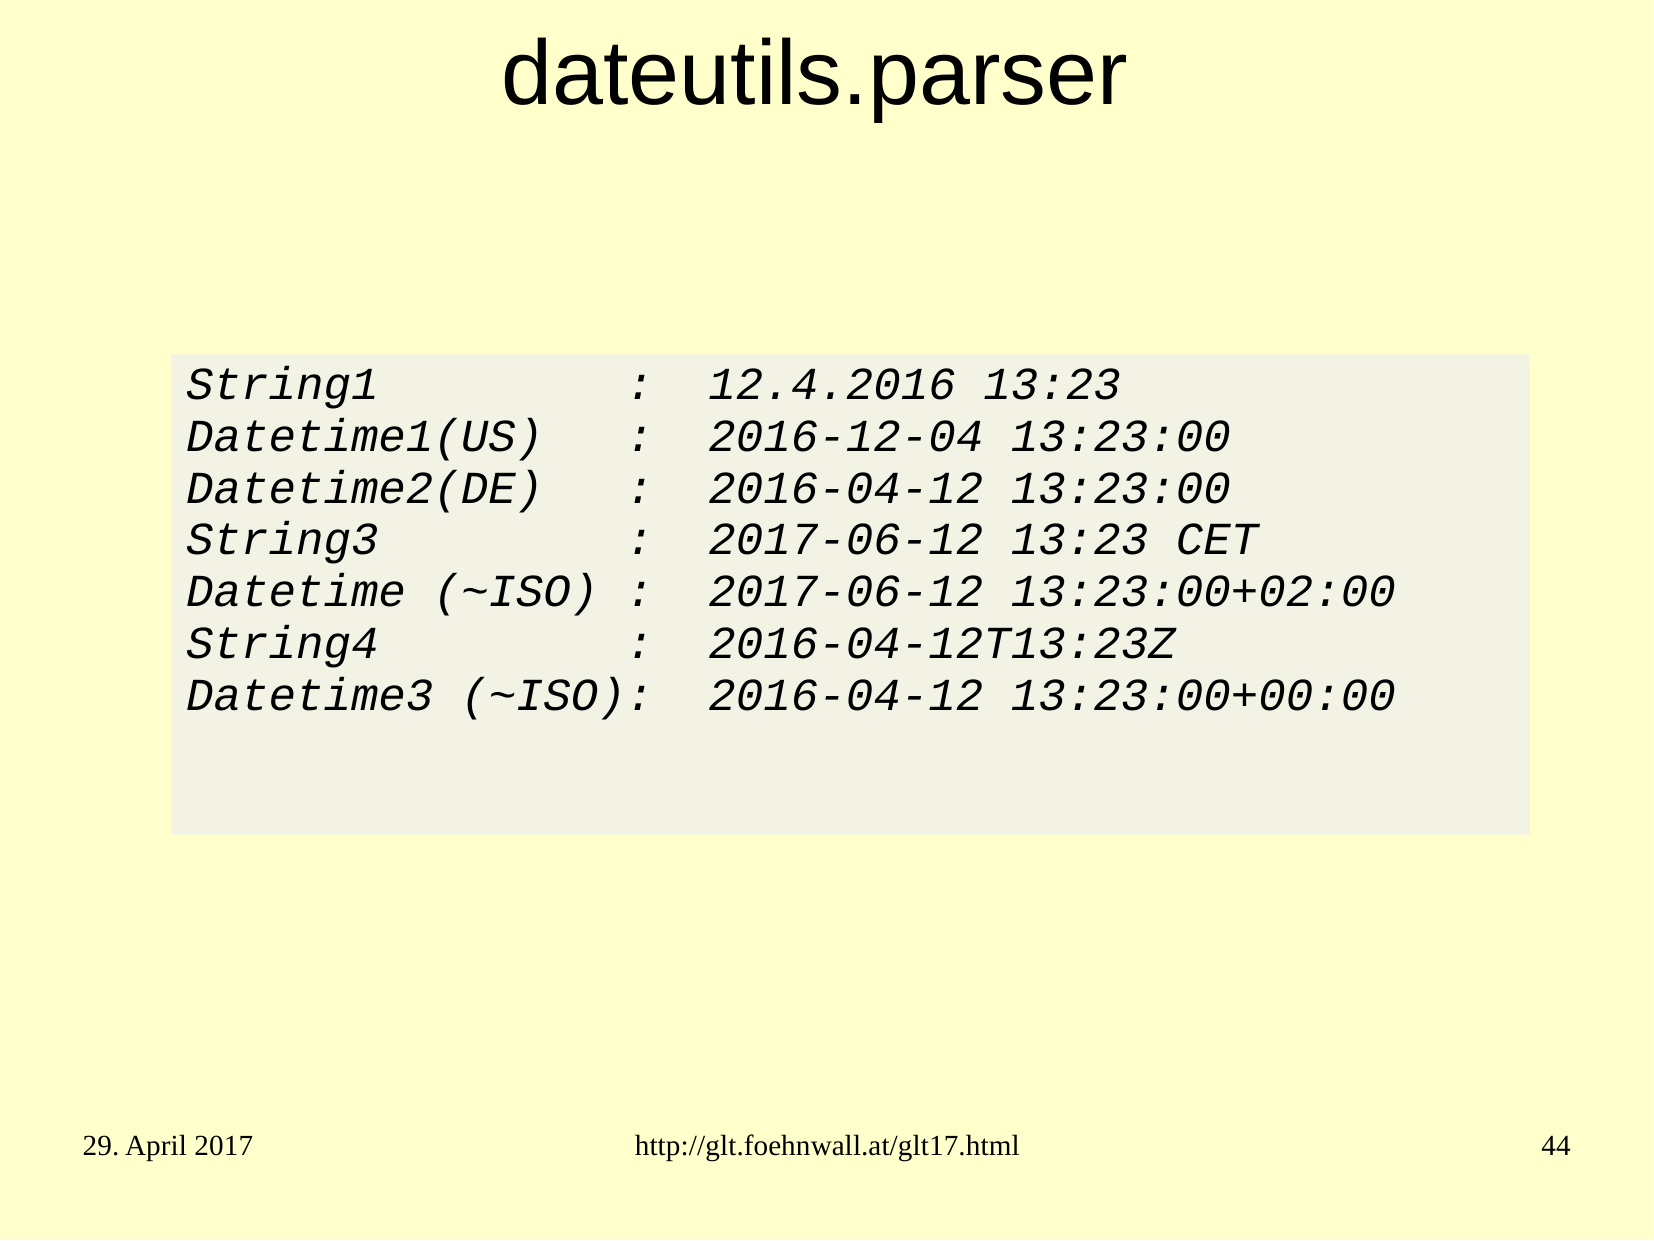

# dateutils.parser
String1 : 12.4.2016 13:23
Datetime1(US) : 2016-12-04 13:23:00
Datetime2(DE) : 2016-04-12 13:23:00
String3 : 2017-06-12 13:23 CET
Datetime (~ISO) : 2017-06-12 13:23:00+02:00
String4 : 2016-04-12T13:23Z
Datetime3 (~ISO): 2016-04-12 13:23:00+00:00
29. April 2017
http://glt.foehnwall.at/glt17.html
44